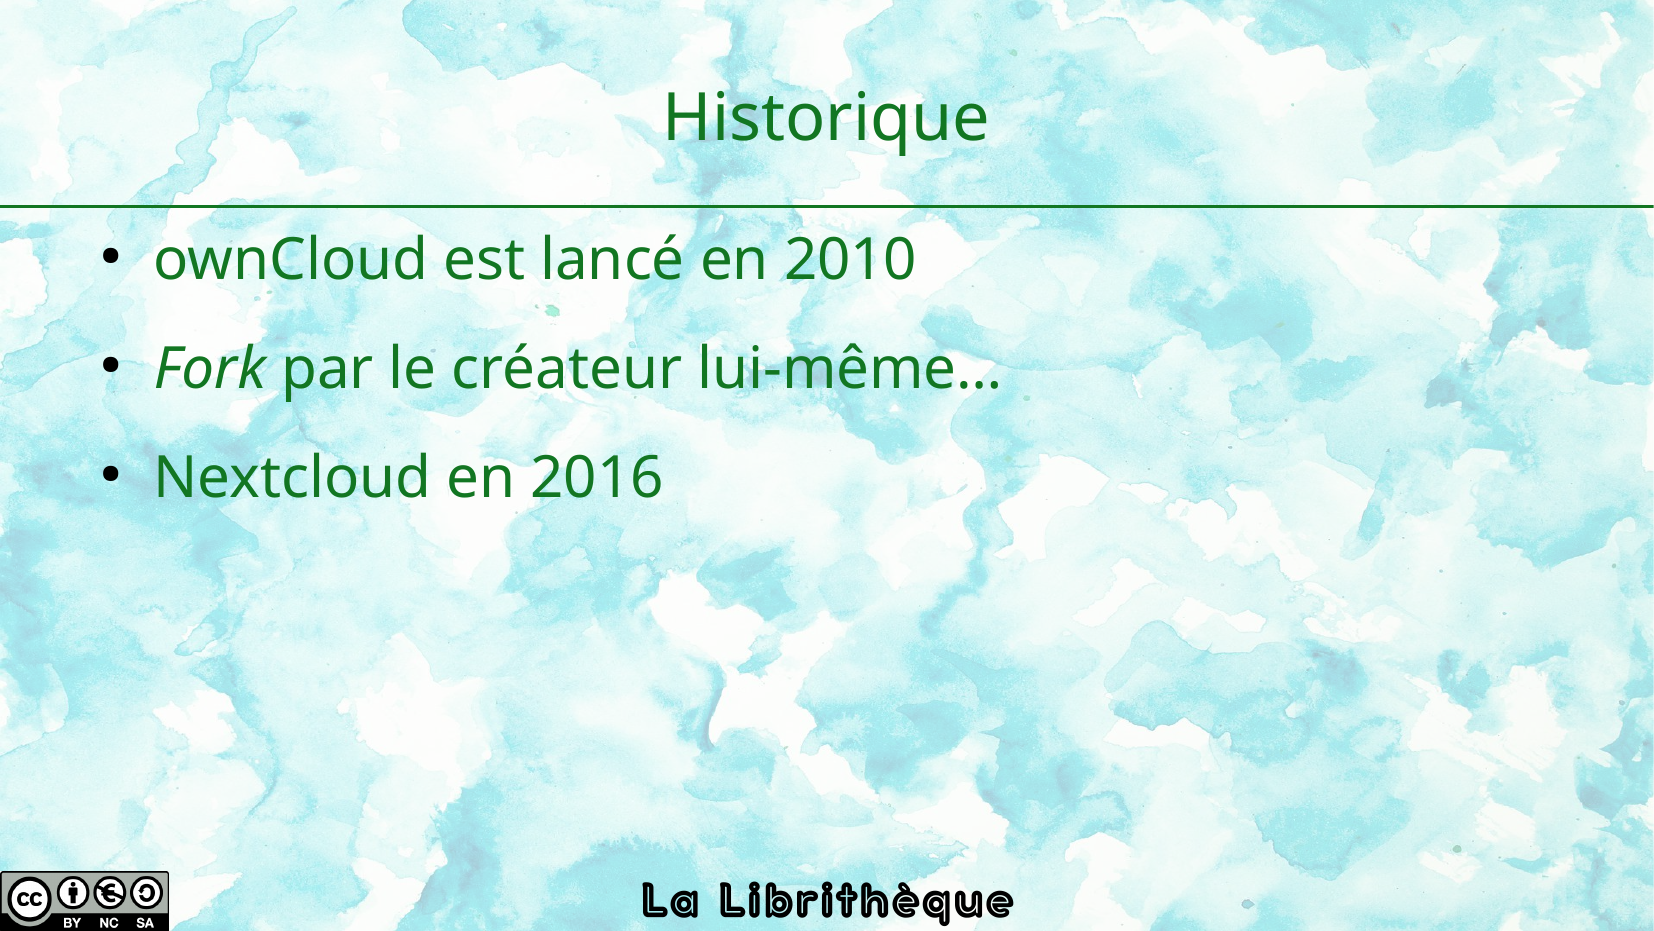

# Historique
ownCloud est lancé en 2010
Fork par le créateur lui-même…
Nextcloud en 2016